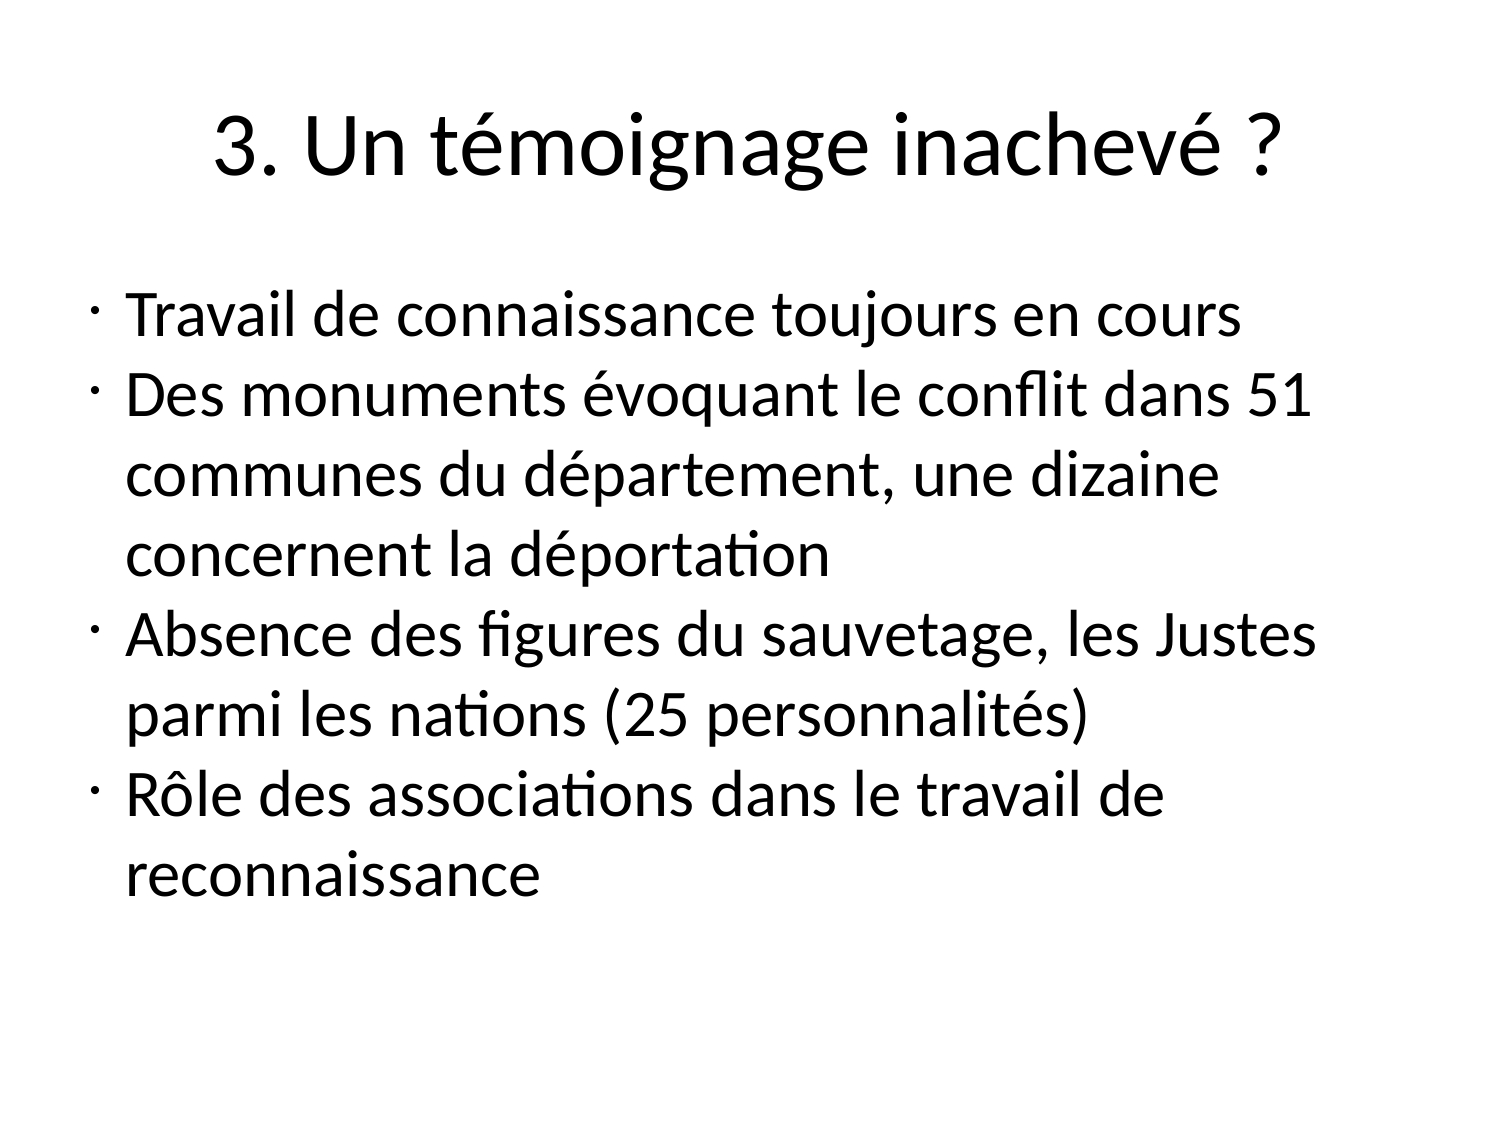

3. Un témoignage inachevé ?
Travail de connaissance toujours en cours
Des monuments évoquant le conflit dans 51 communes du département, une dizaine concernent la déportation
Absence des figures du sauvetage, les Justes parmi les nations (25 personnalités)
Rôle des associations dans le travail de reconnaissance